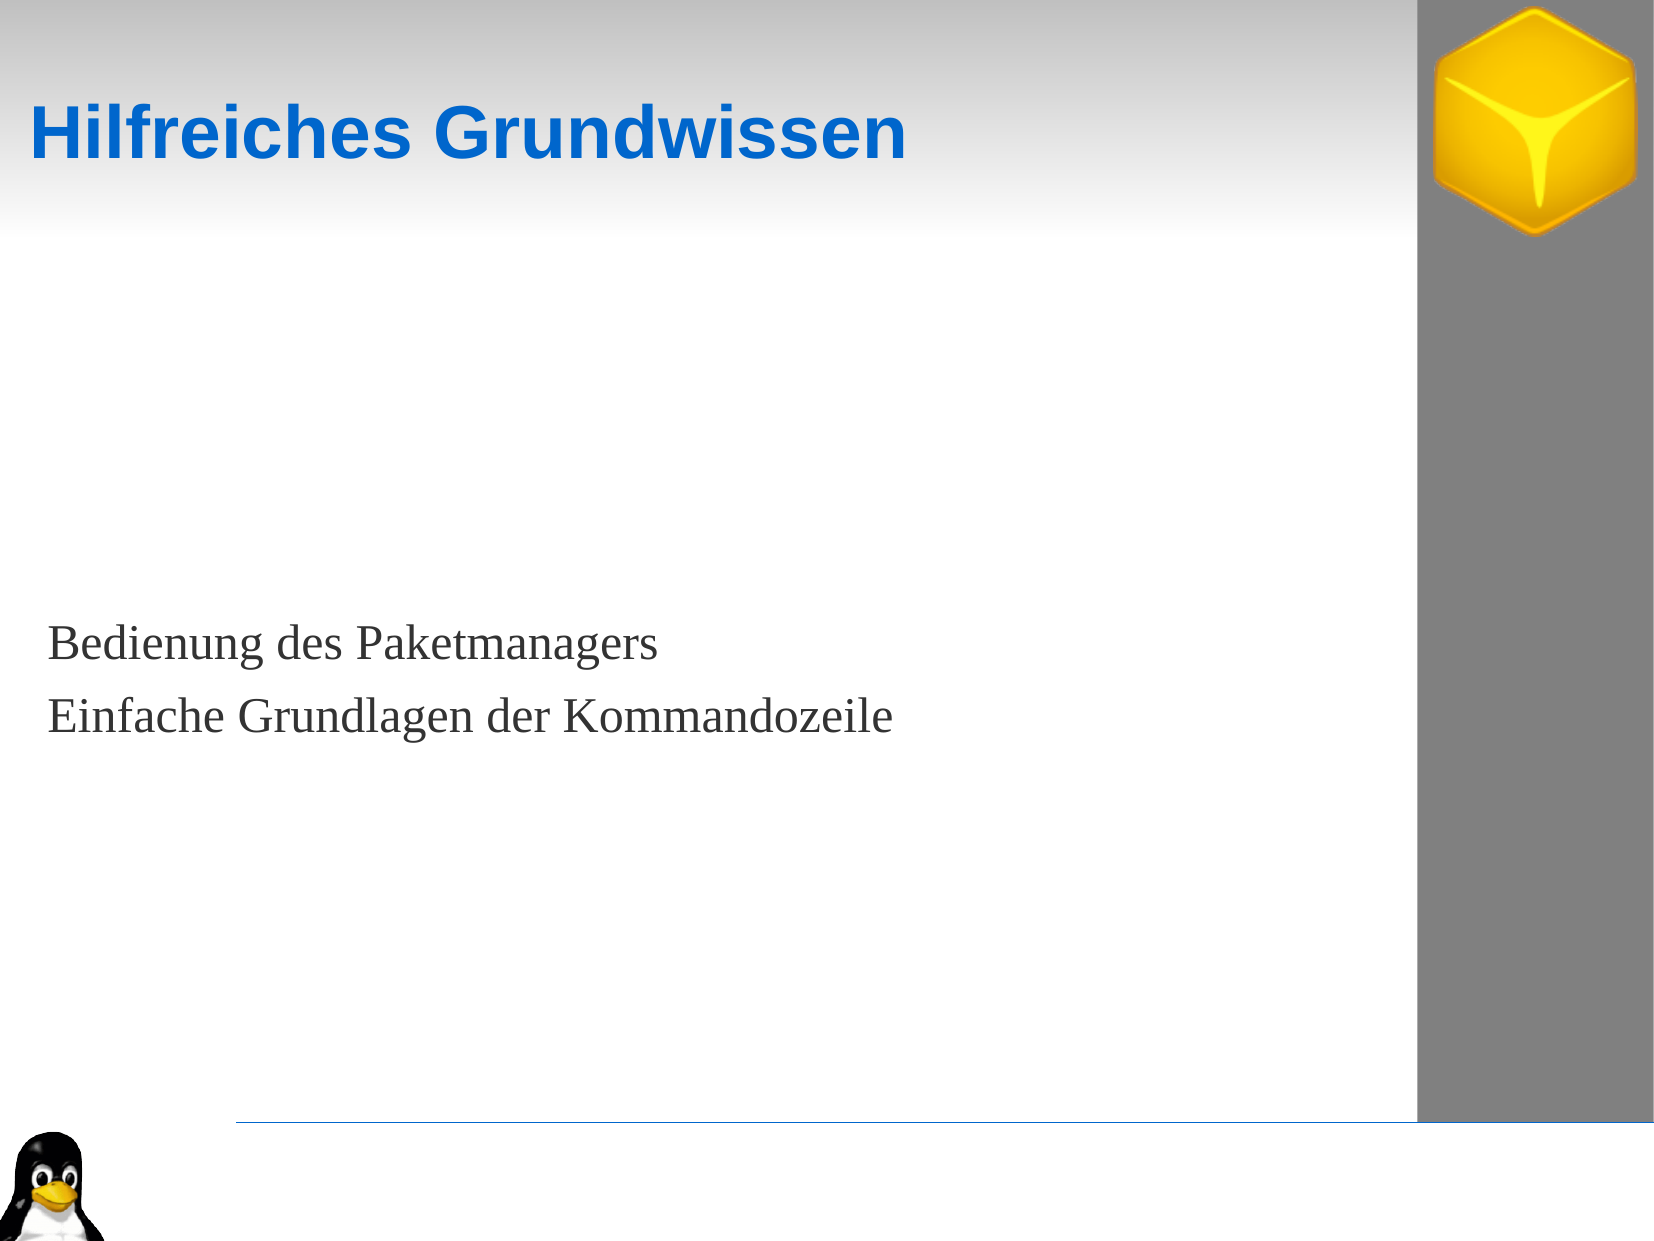

# Hilfreiches Grundwissen
Bedienung des Paketmanagers
Einfache Grundlagen der Kommandozeile